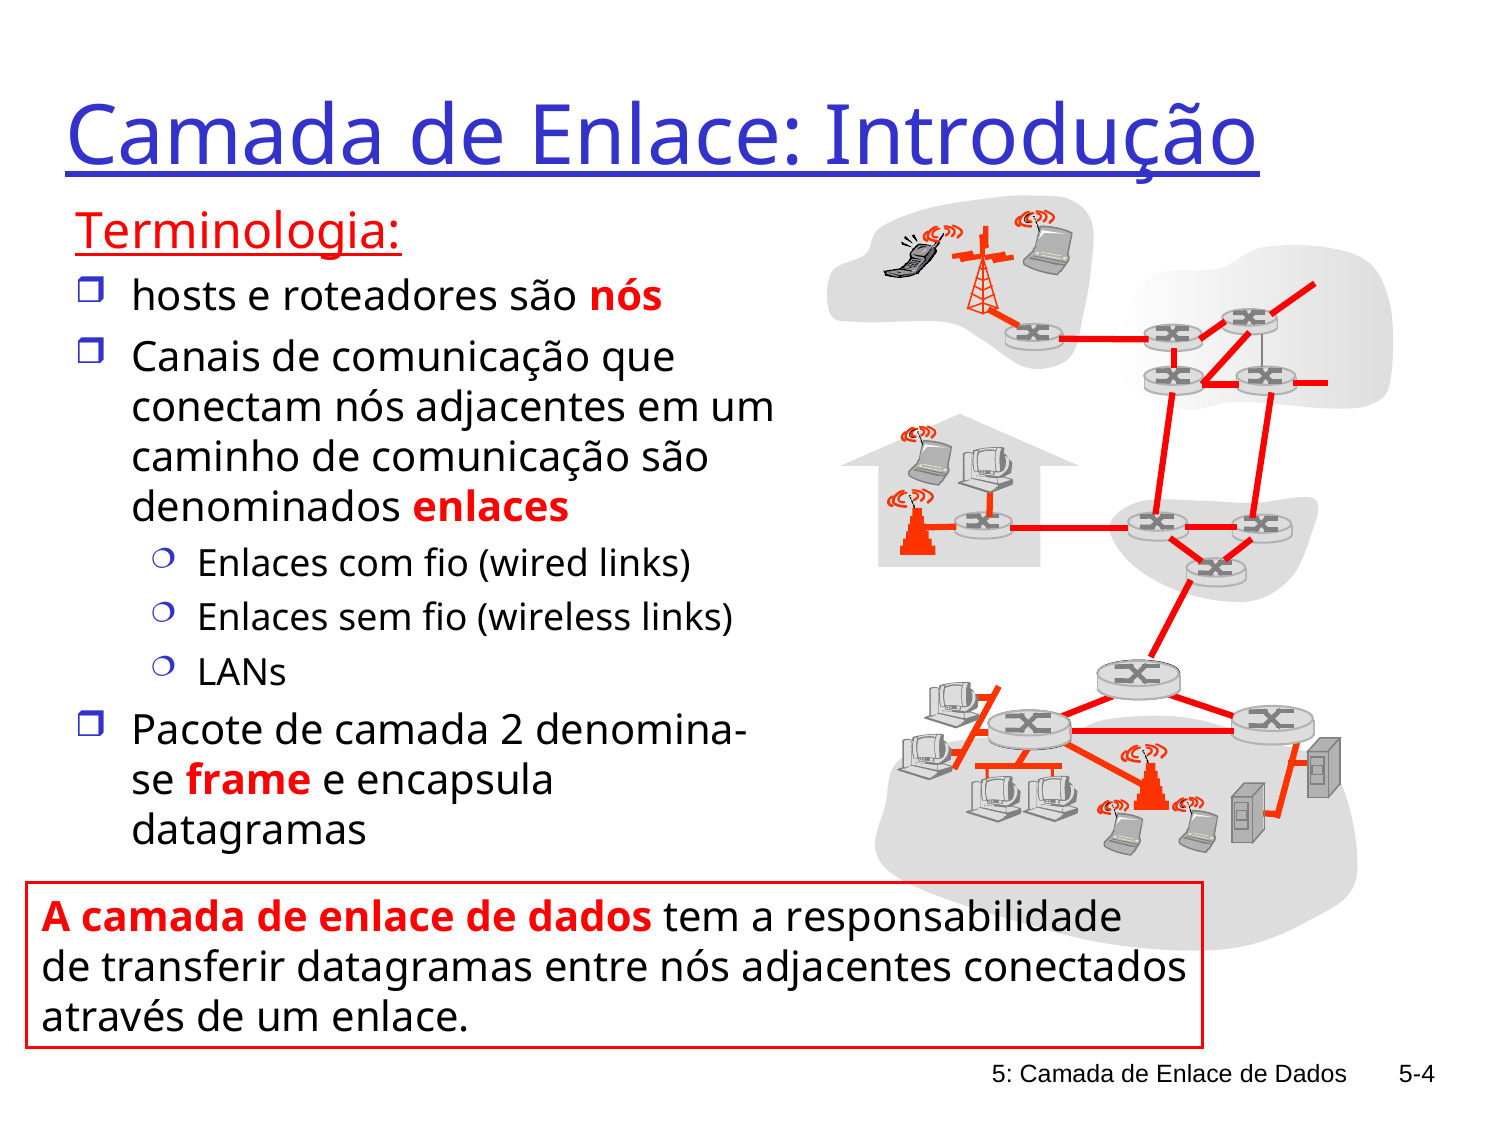

# Camada de Enlace: Introdução
Terminologia:
hosts e roteadores são nós
Canais de comunicação que conectam nós adjacentes em um caminho de comunicação são denominados enlaces
Enlaces com fio (wired links)
Enlaces sem fio (wireless links)
LANs
Pacote de camada 2 denomina-se frame e encapsula datagramas
A camada de enlace de dados tem a responsabilidade
de transferir datagramas entre nós adjacentes conectados
através de um enlace.
5: Camada de Enlace de Dados